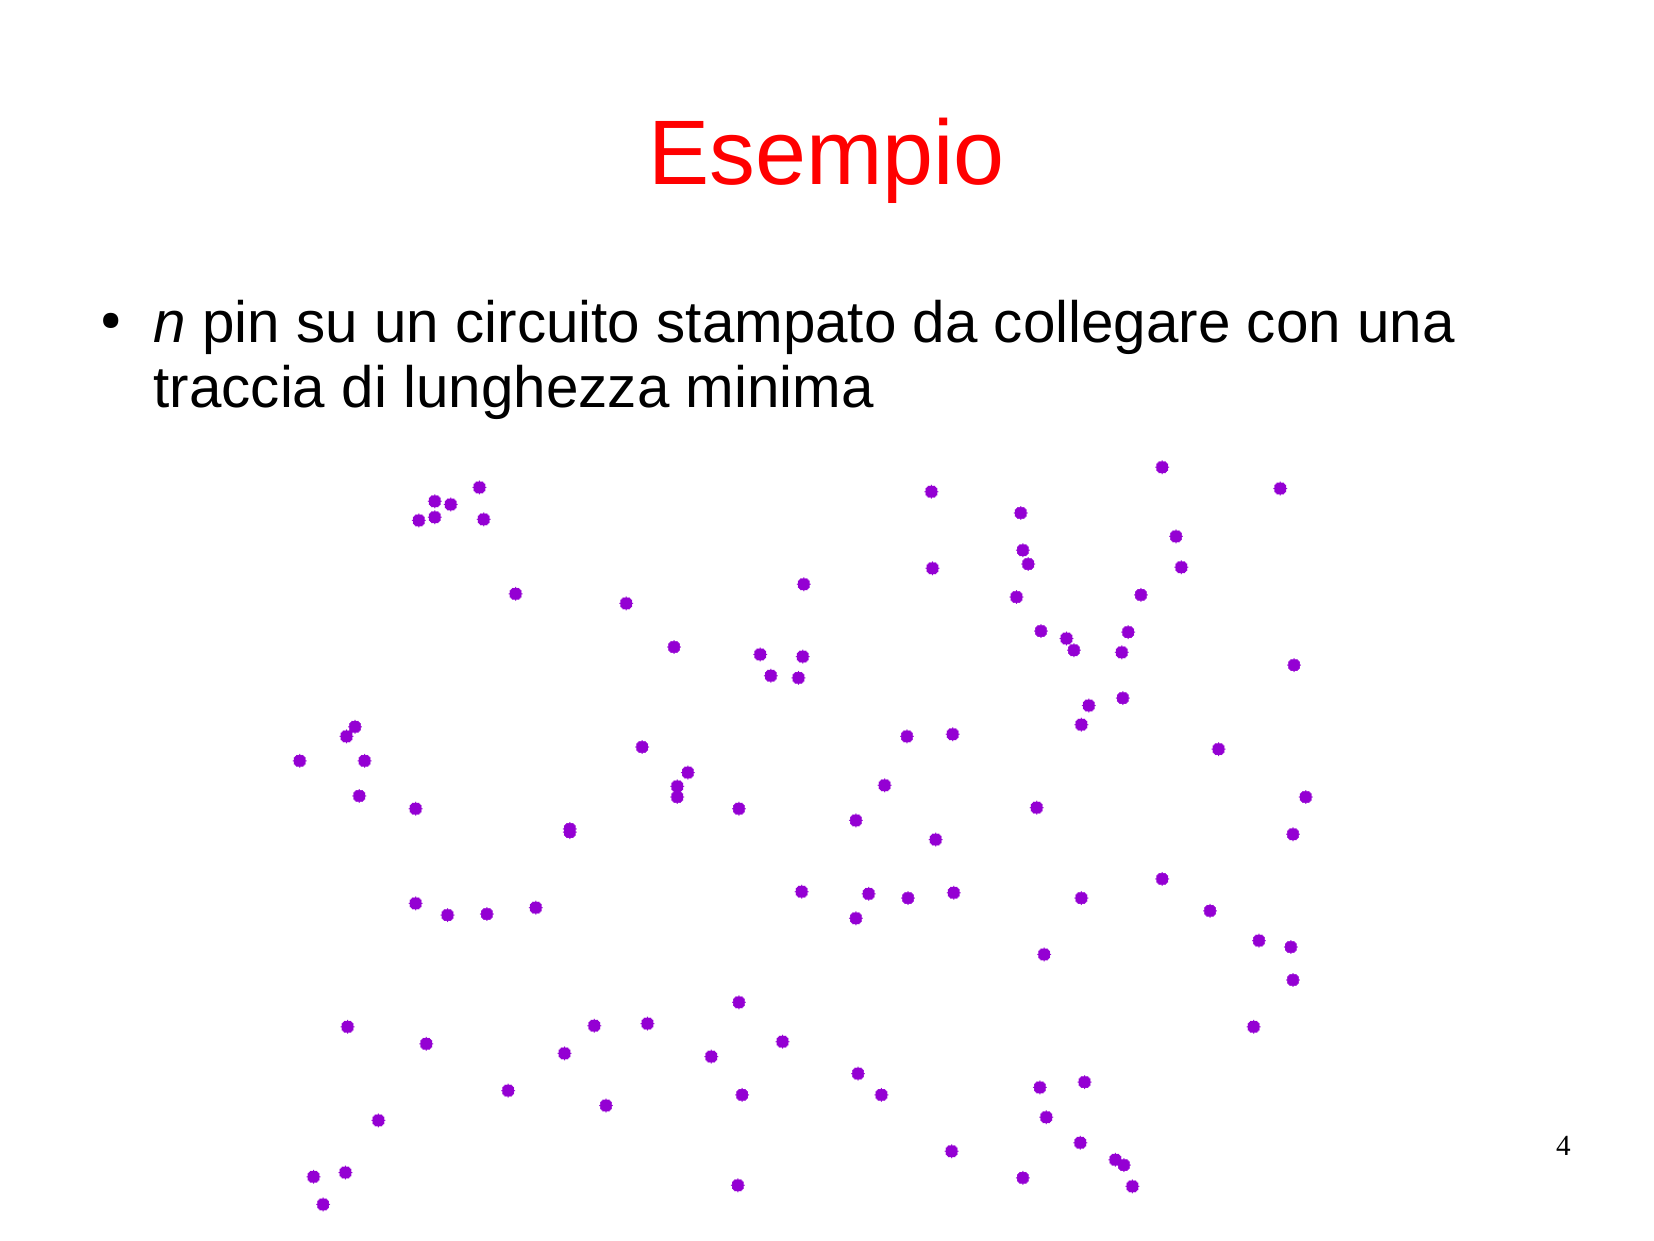

# Esempio
n pin su un circuito stampato da collegare con una traccia di lunghezza minima
Minimum Spanning Trees
4